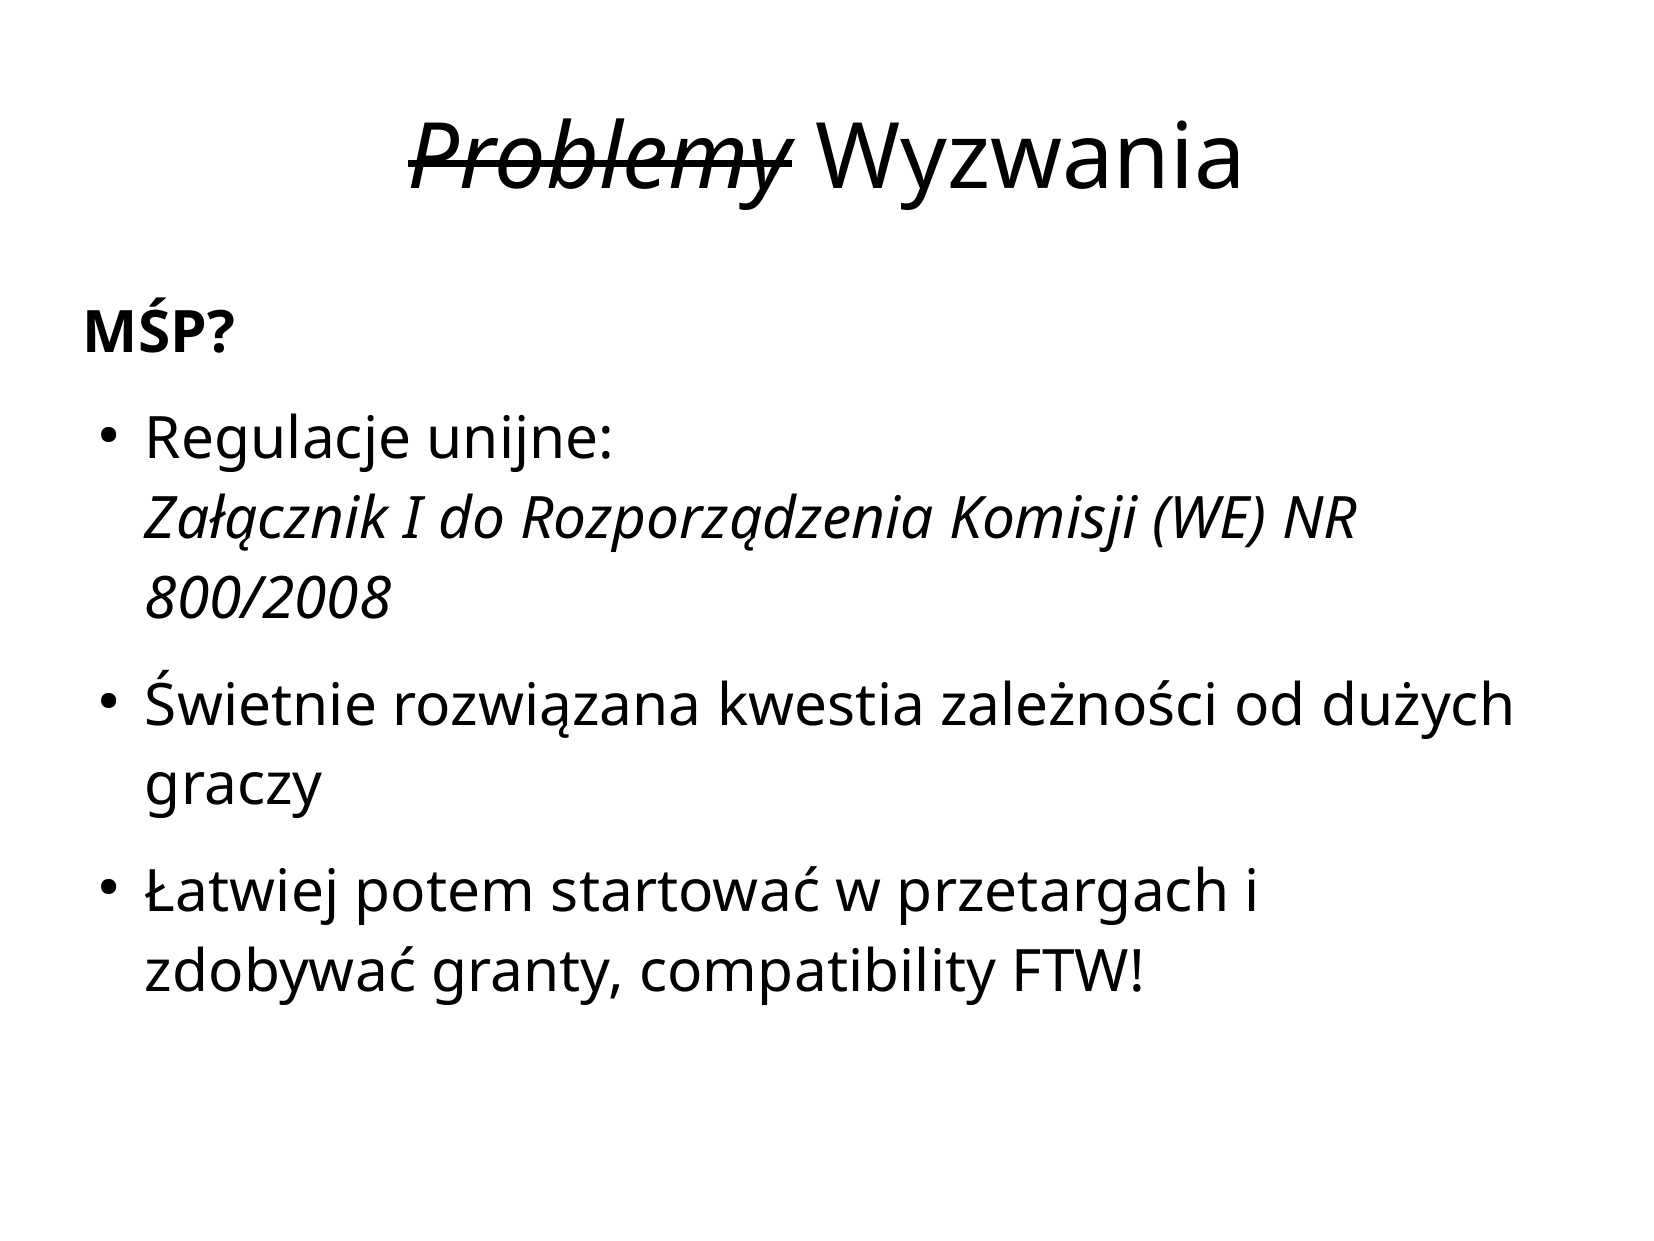

# Problemy Wyzwania
MŚP?
Regulacje unijne:
Załącznik I do Rozporządzenia Komisji (WE) NR 800/2008
Świetnie rozwiązana kwestia zależności od dużych graczy
Łatwiej potem startować w przetargach i zdobywać granty, compatibility FTW!